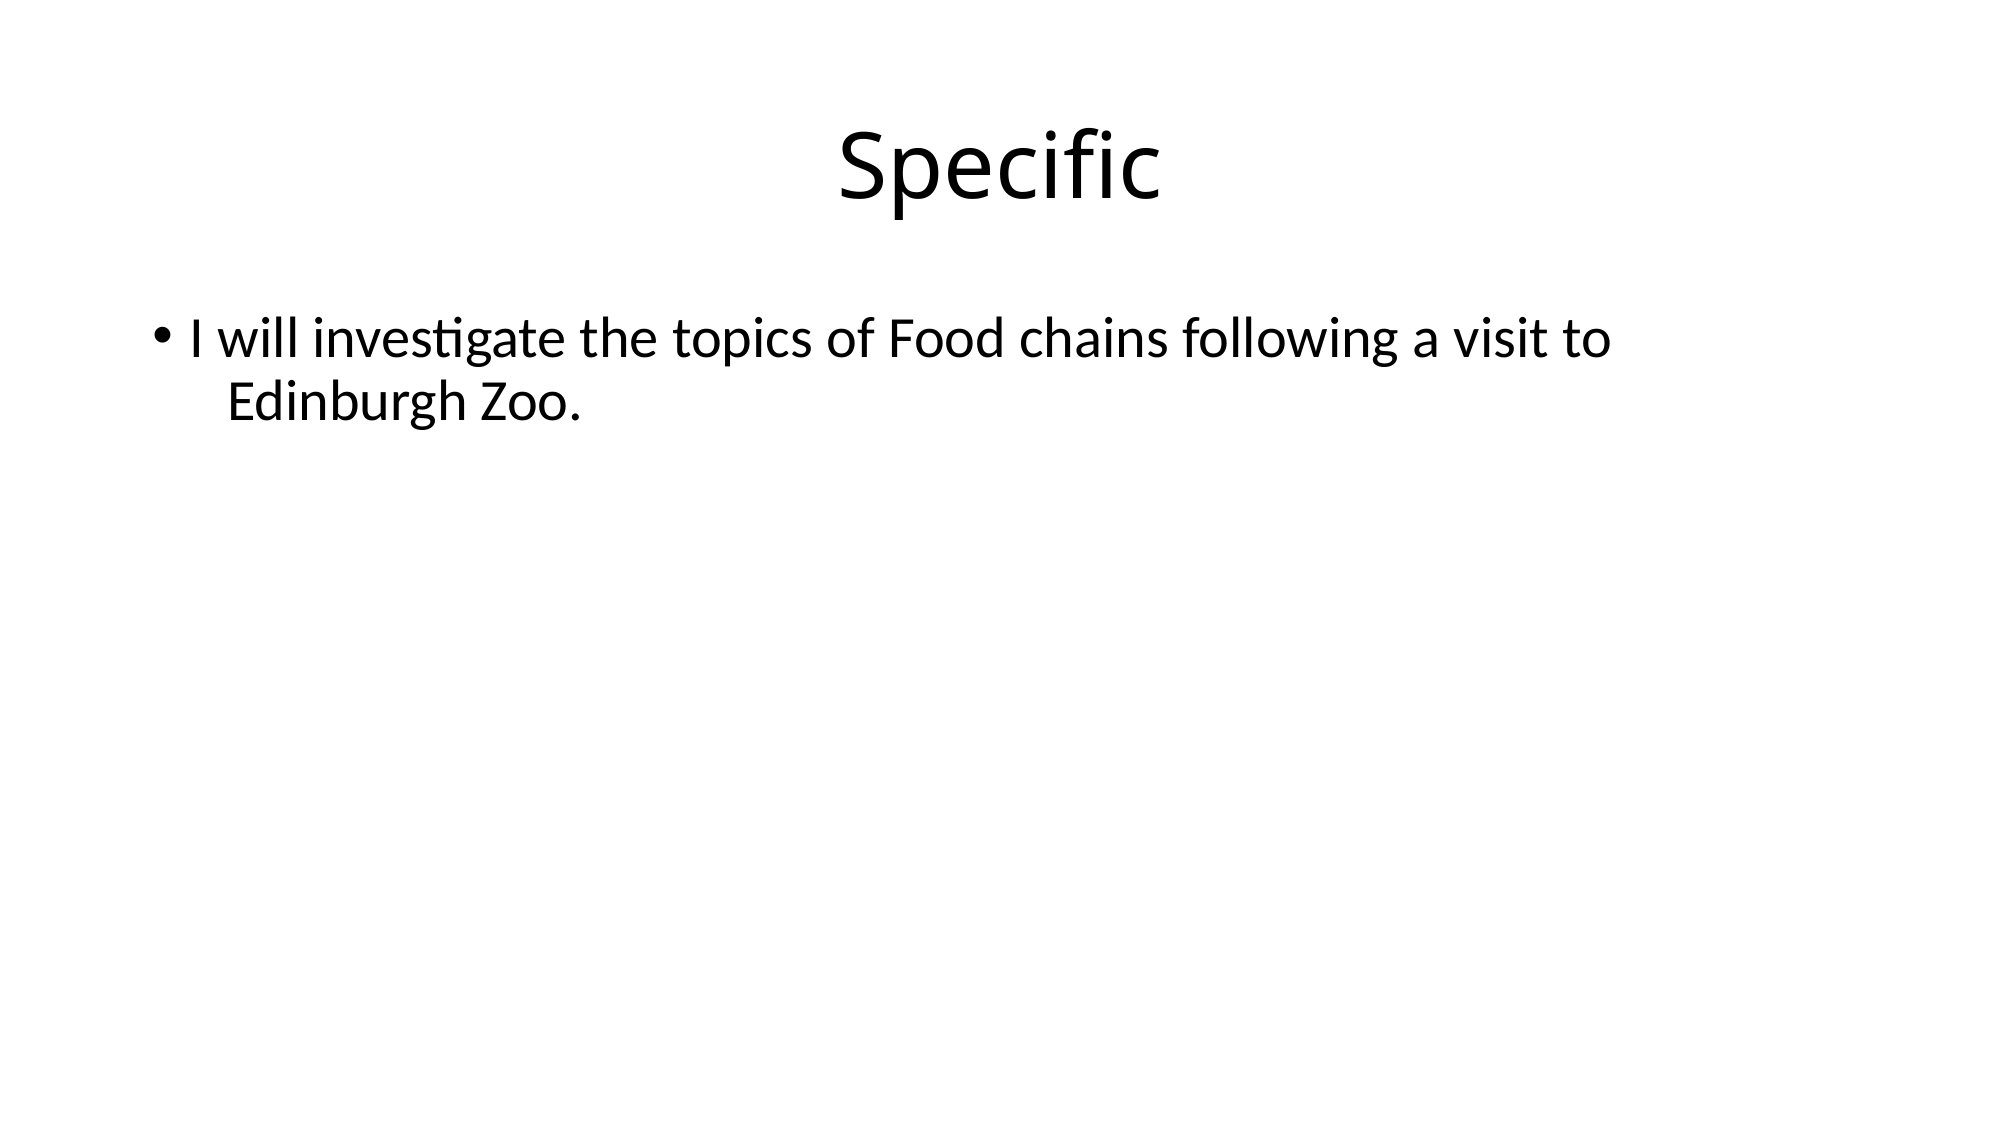

# Specific
I will investigate the topics of Food chains following a visit to Edinburgh Zoo.